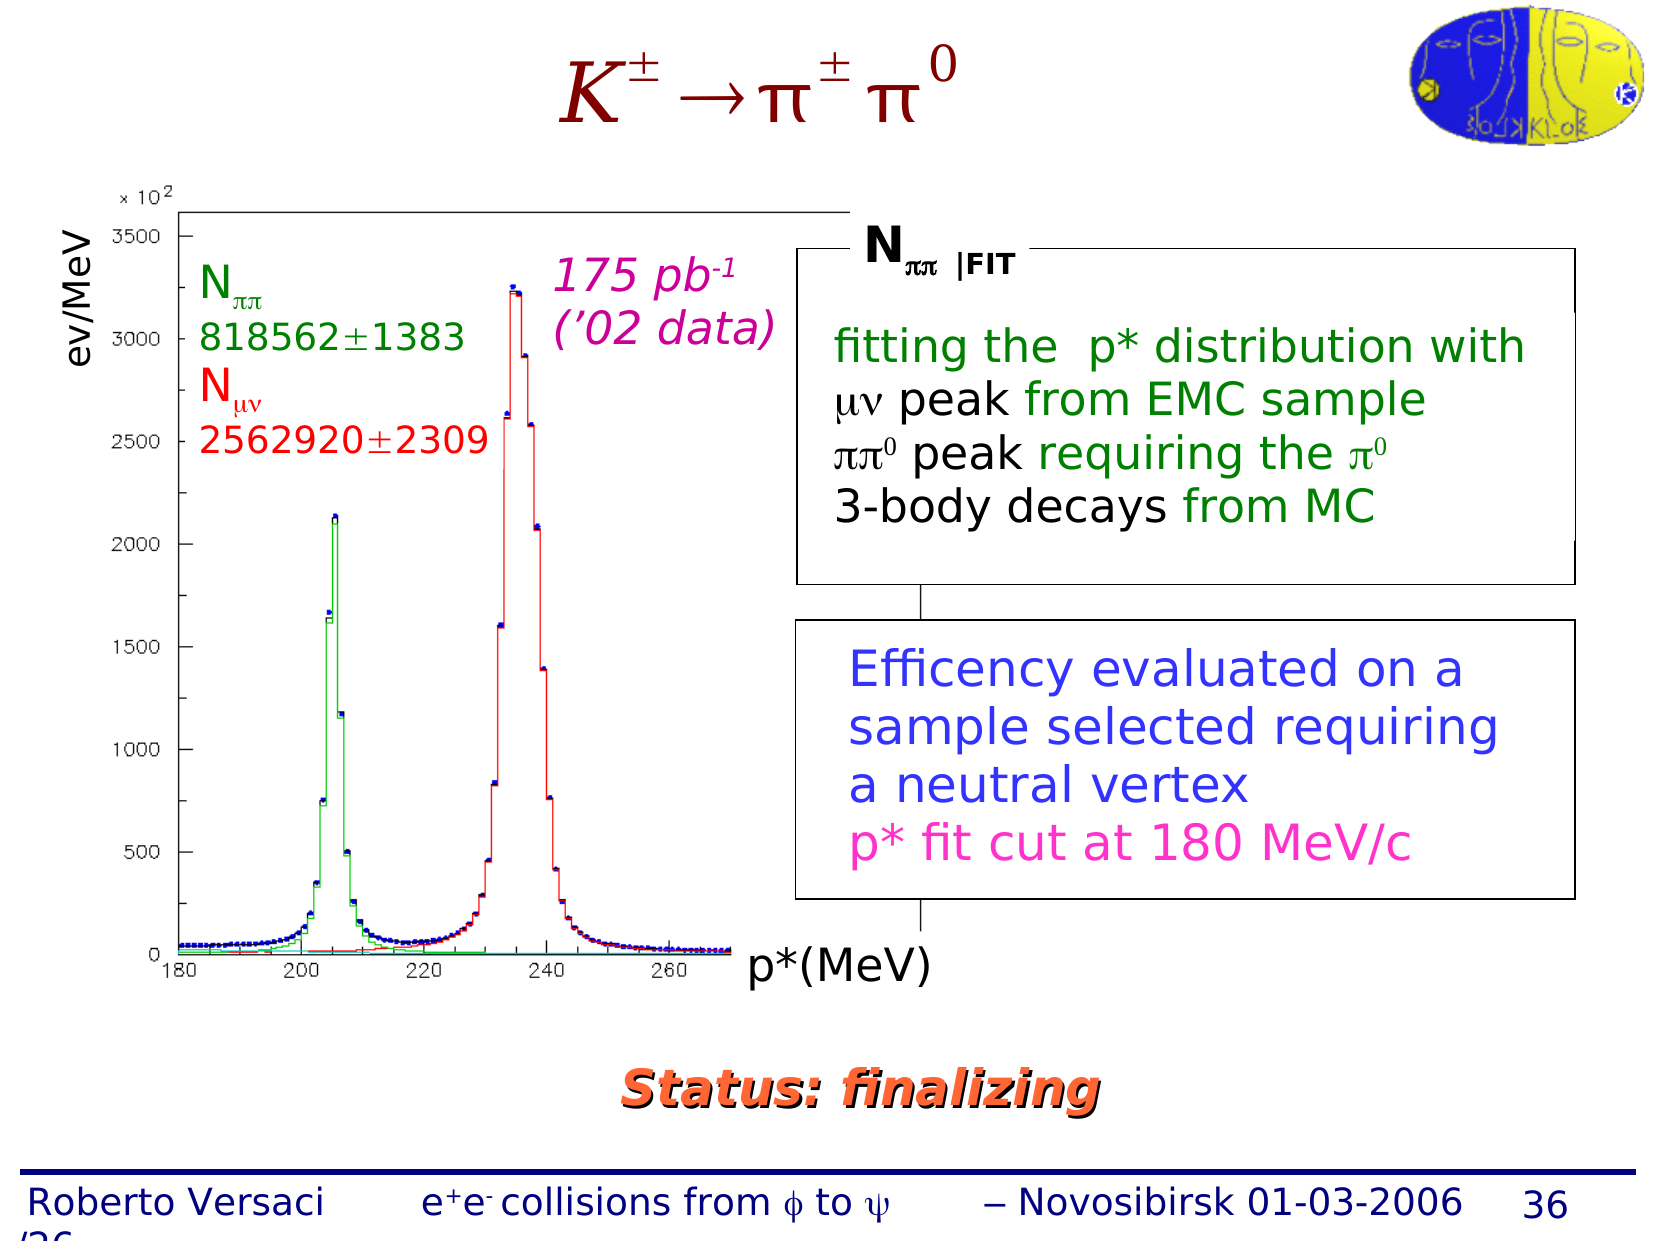

from MC
N |FIT
175 pb-1
(’02 data)
N
8185621383
N
25629202309
ev/MeV
fitting the p* distribution with
 peak from EMC sample
 peak requiring the 
3-body decays from MC
Efficency evaluated on a sample selected requiring a neutral vertex
p* fit cut at 180 MeV/c
p*(MeV)
Status: finalizing
36